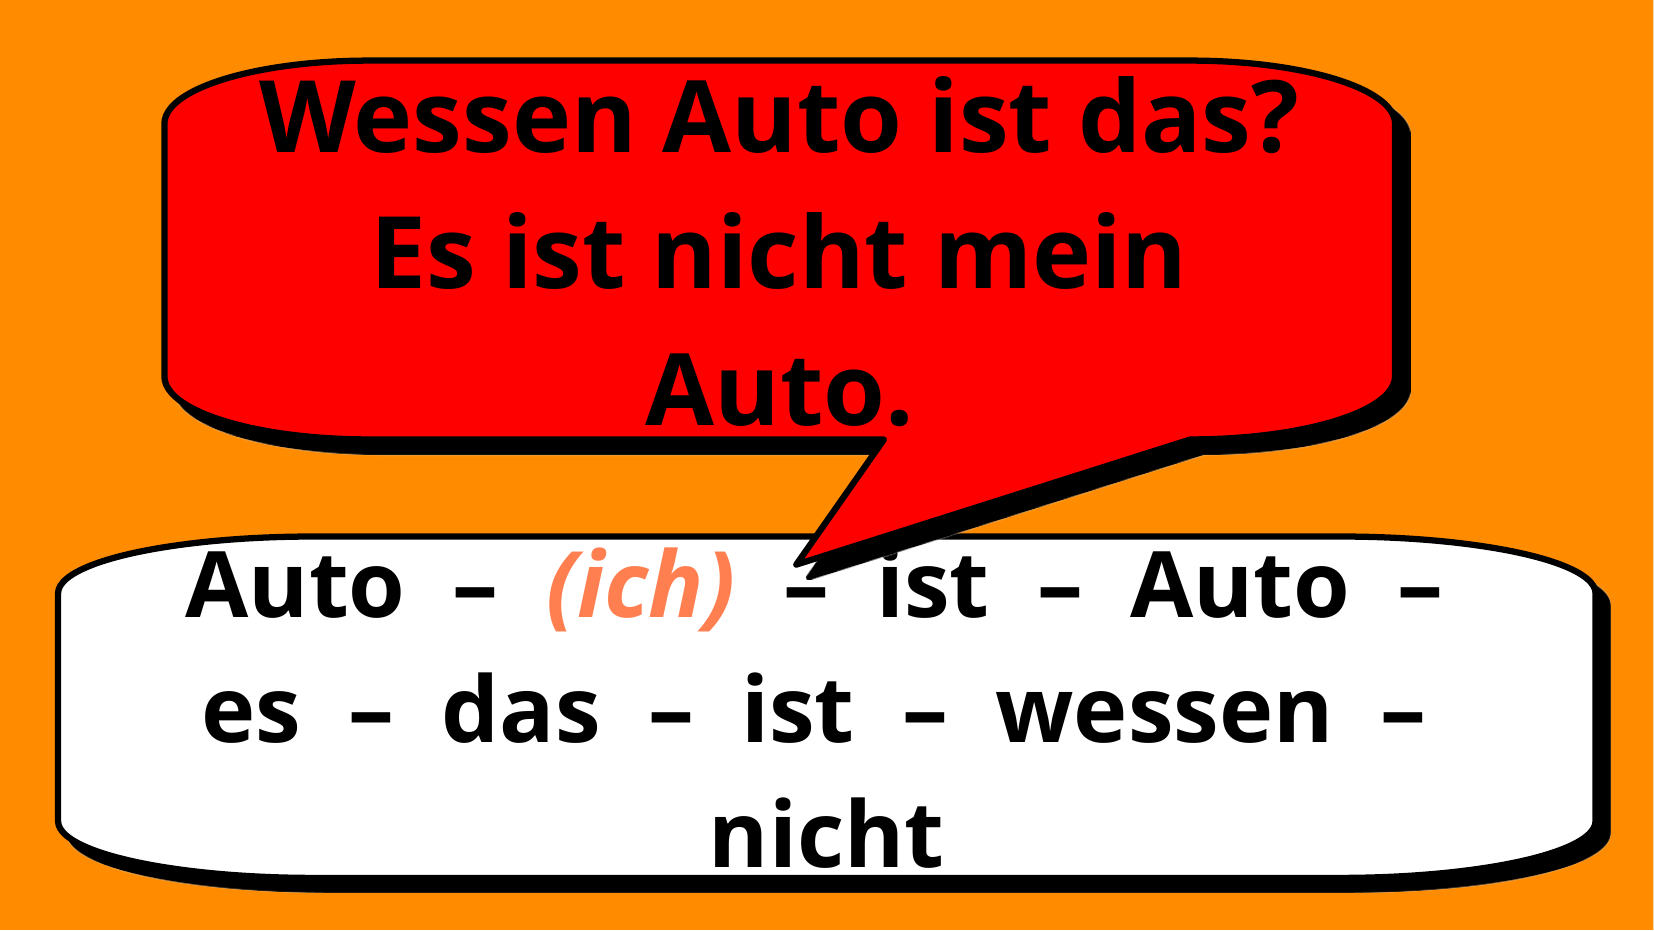

Wessen Auto ist das?
Es ist nicht mein Auto.
Auto – (ich) – ist – Auto – es – das – ist – wessen – nicht